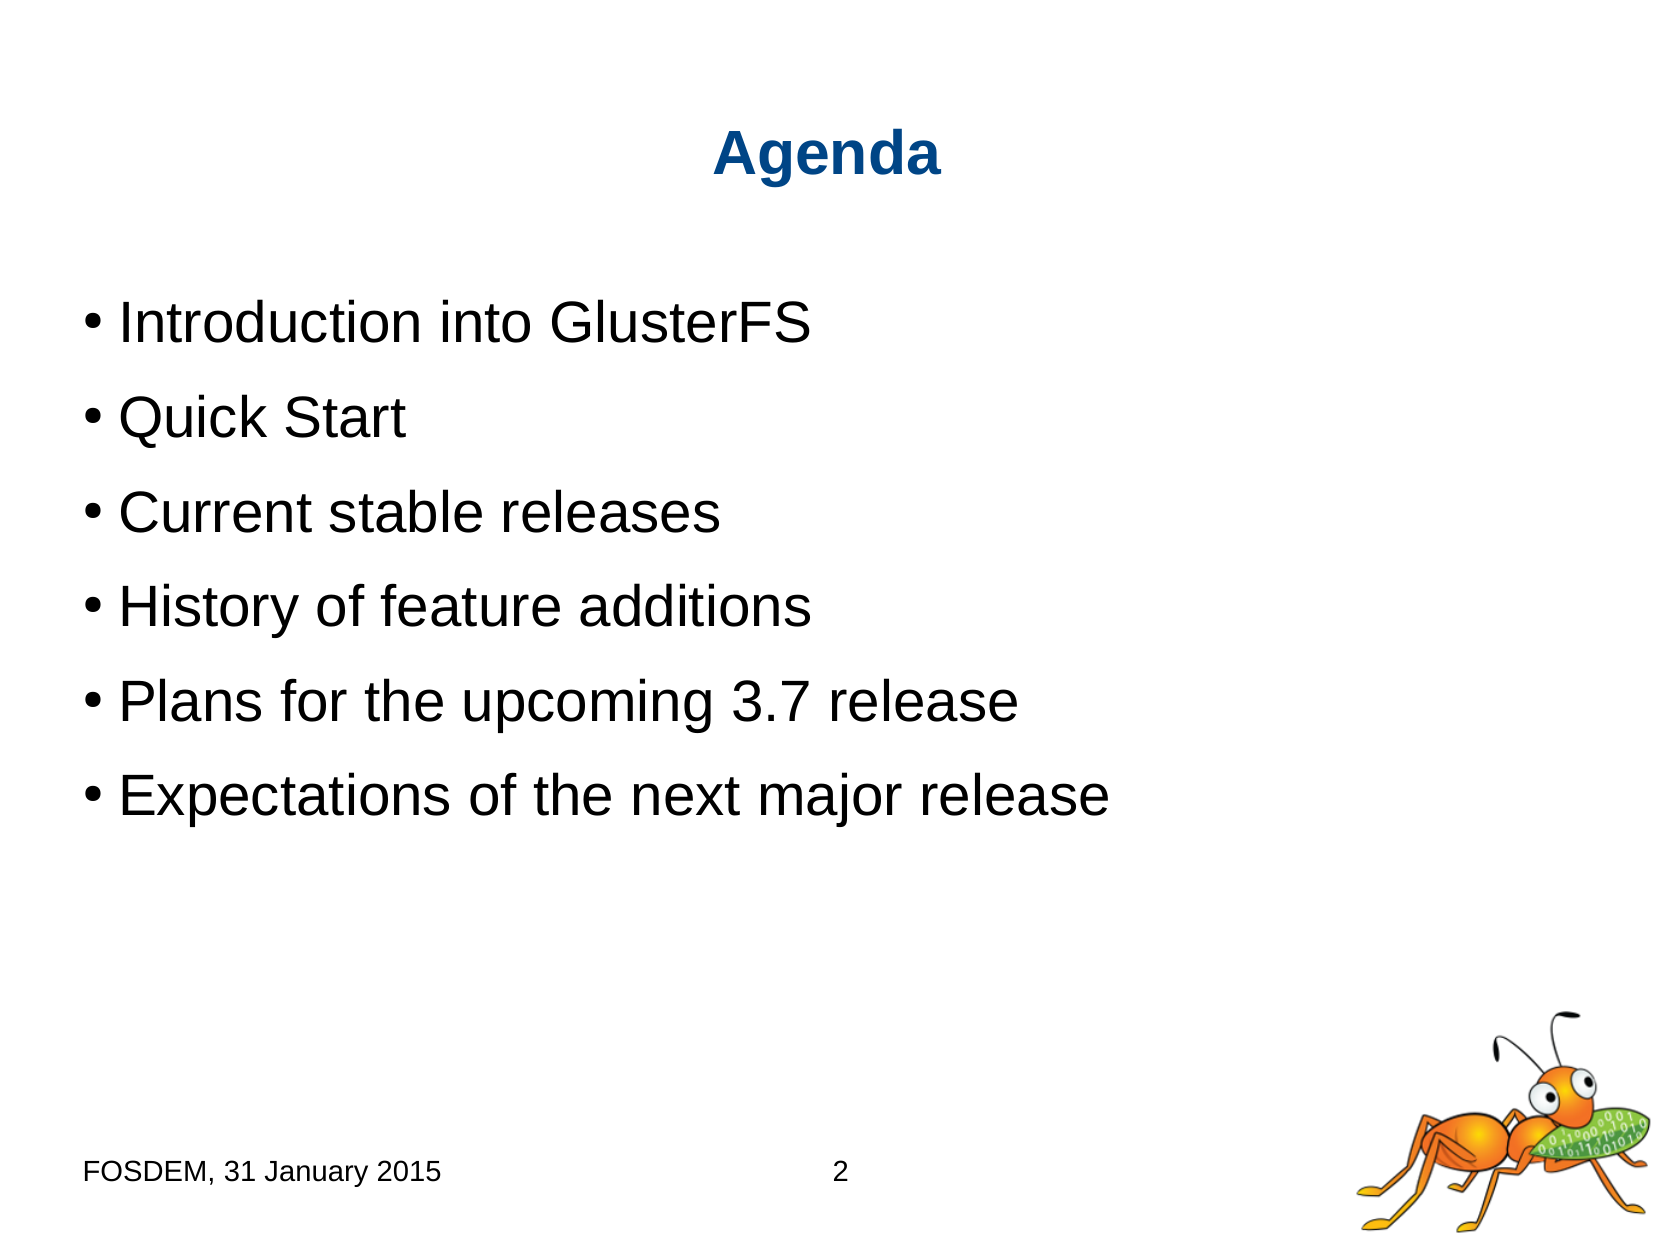

# Agenda
Introduction into GlusterFS
Quick Start
Current stable releases
History of feature additions
Plans for the upcoming 3.7 release
Expectations of the next major release
FOSDEM, 31 January 2015
2